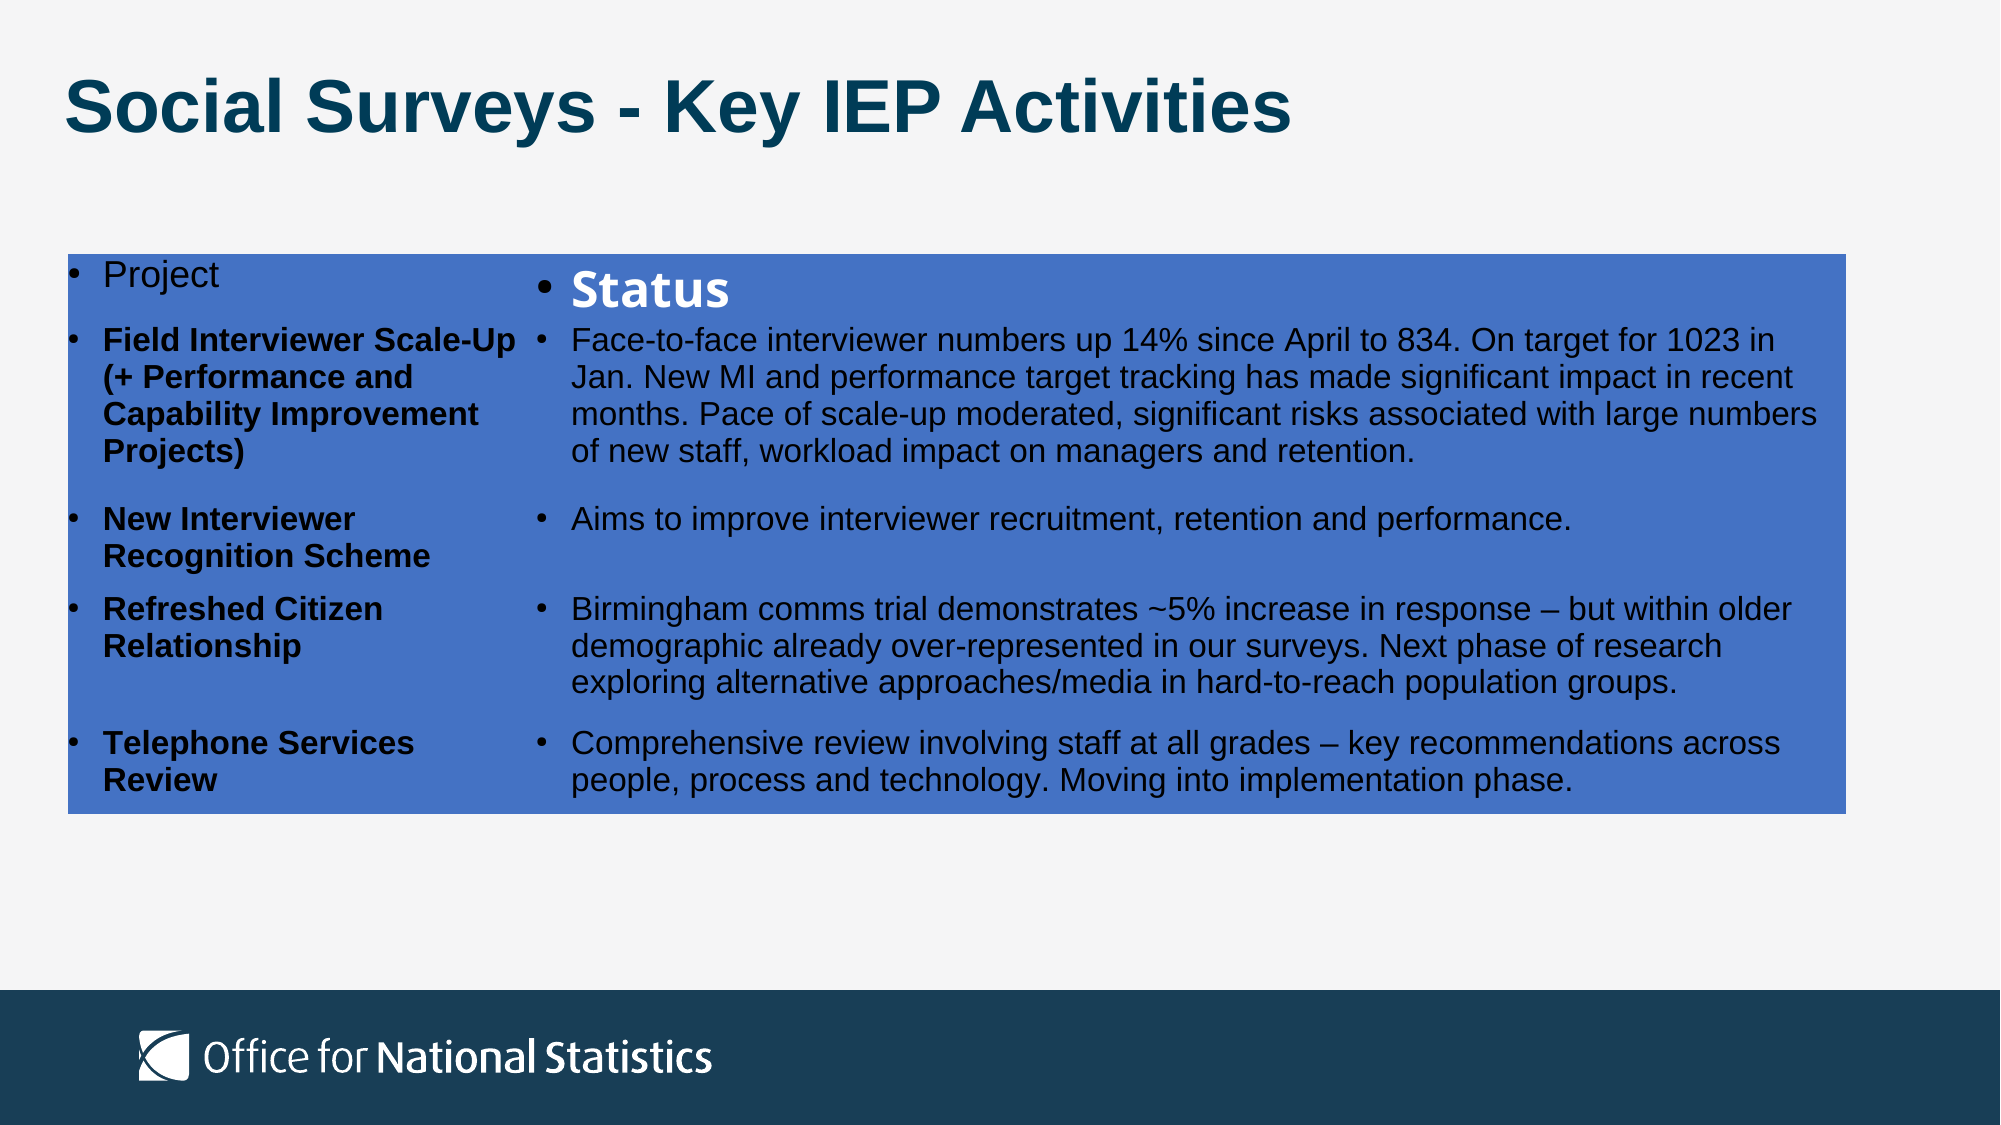

# Social Surveys - Key IEP Activities
| Project | Status |
| --- | --- |
| Field Interviewer Scale-Up (+ Performance and Capability Improvement Projects) | Face-to-face interviewer numbers up 14% since April to 834. On target for 1023 in Jan. New MI and performance target tracking has made significant impact in recent months. Pace of scale-up moderated, significant risks associated with large numbers of new staff, workload impact on managers and retention. |
| New Interviewer Recognition Scheme | Aims to improve interviewer recruitment, retention and performance. |
| Refreshed Citizen Relationship | Birmingham comms trial demonstrates ~5% increase in response – but within older demographic already over-represented in our surveys. Next phase of research exploring alternative approaches/media in hard-to-reach population groups. |
| Telephone Services Review | Comprehensive review involving staff at all grades – key recommendations across people, process and technology. Moving into implementation phase. |